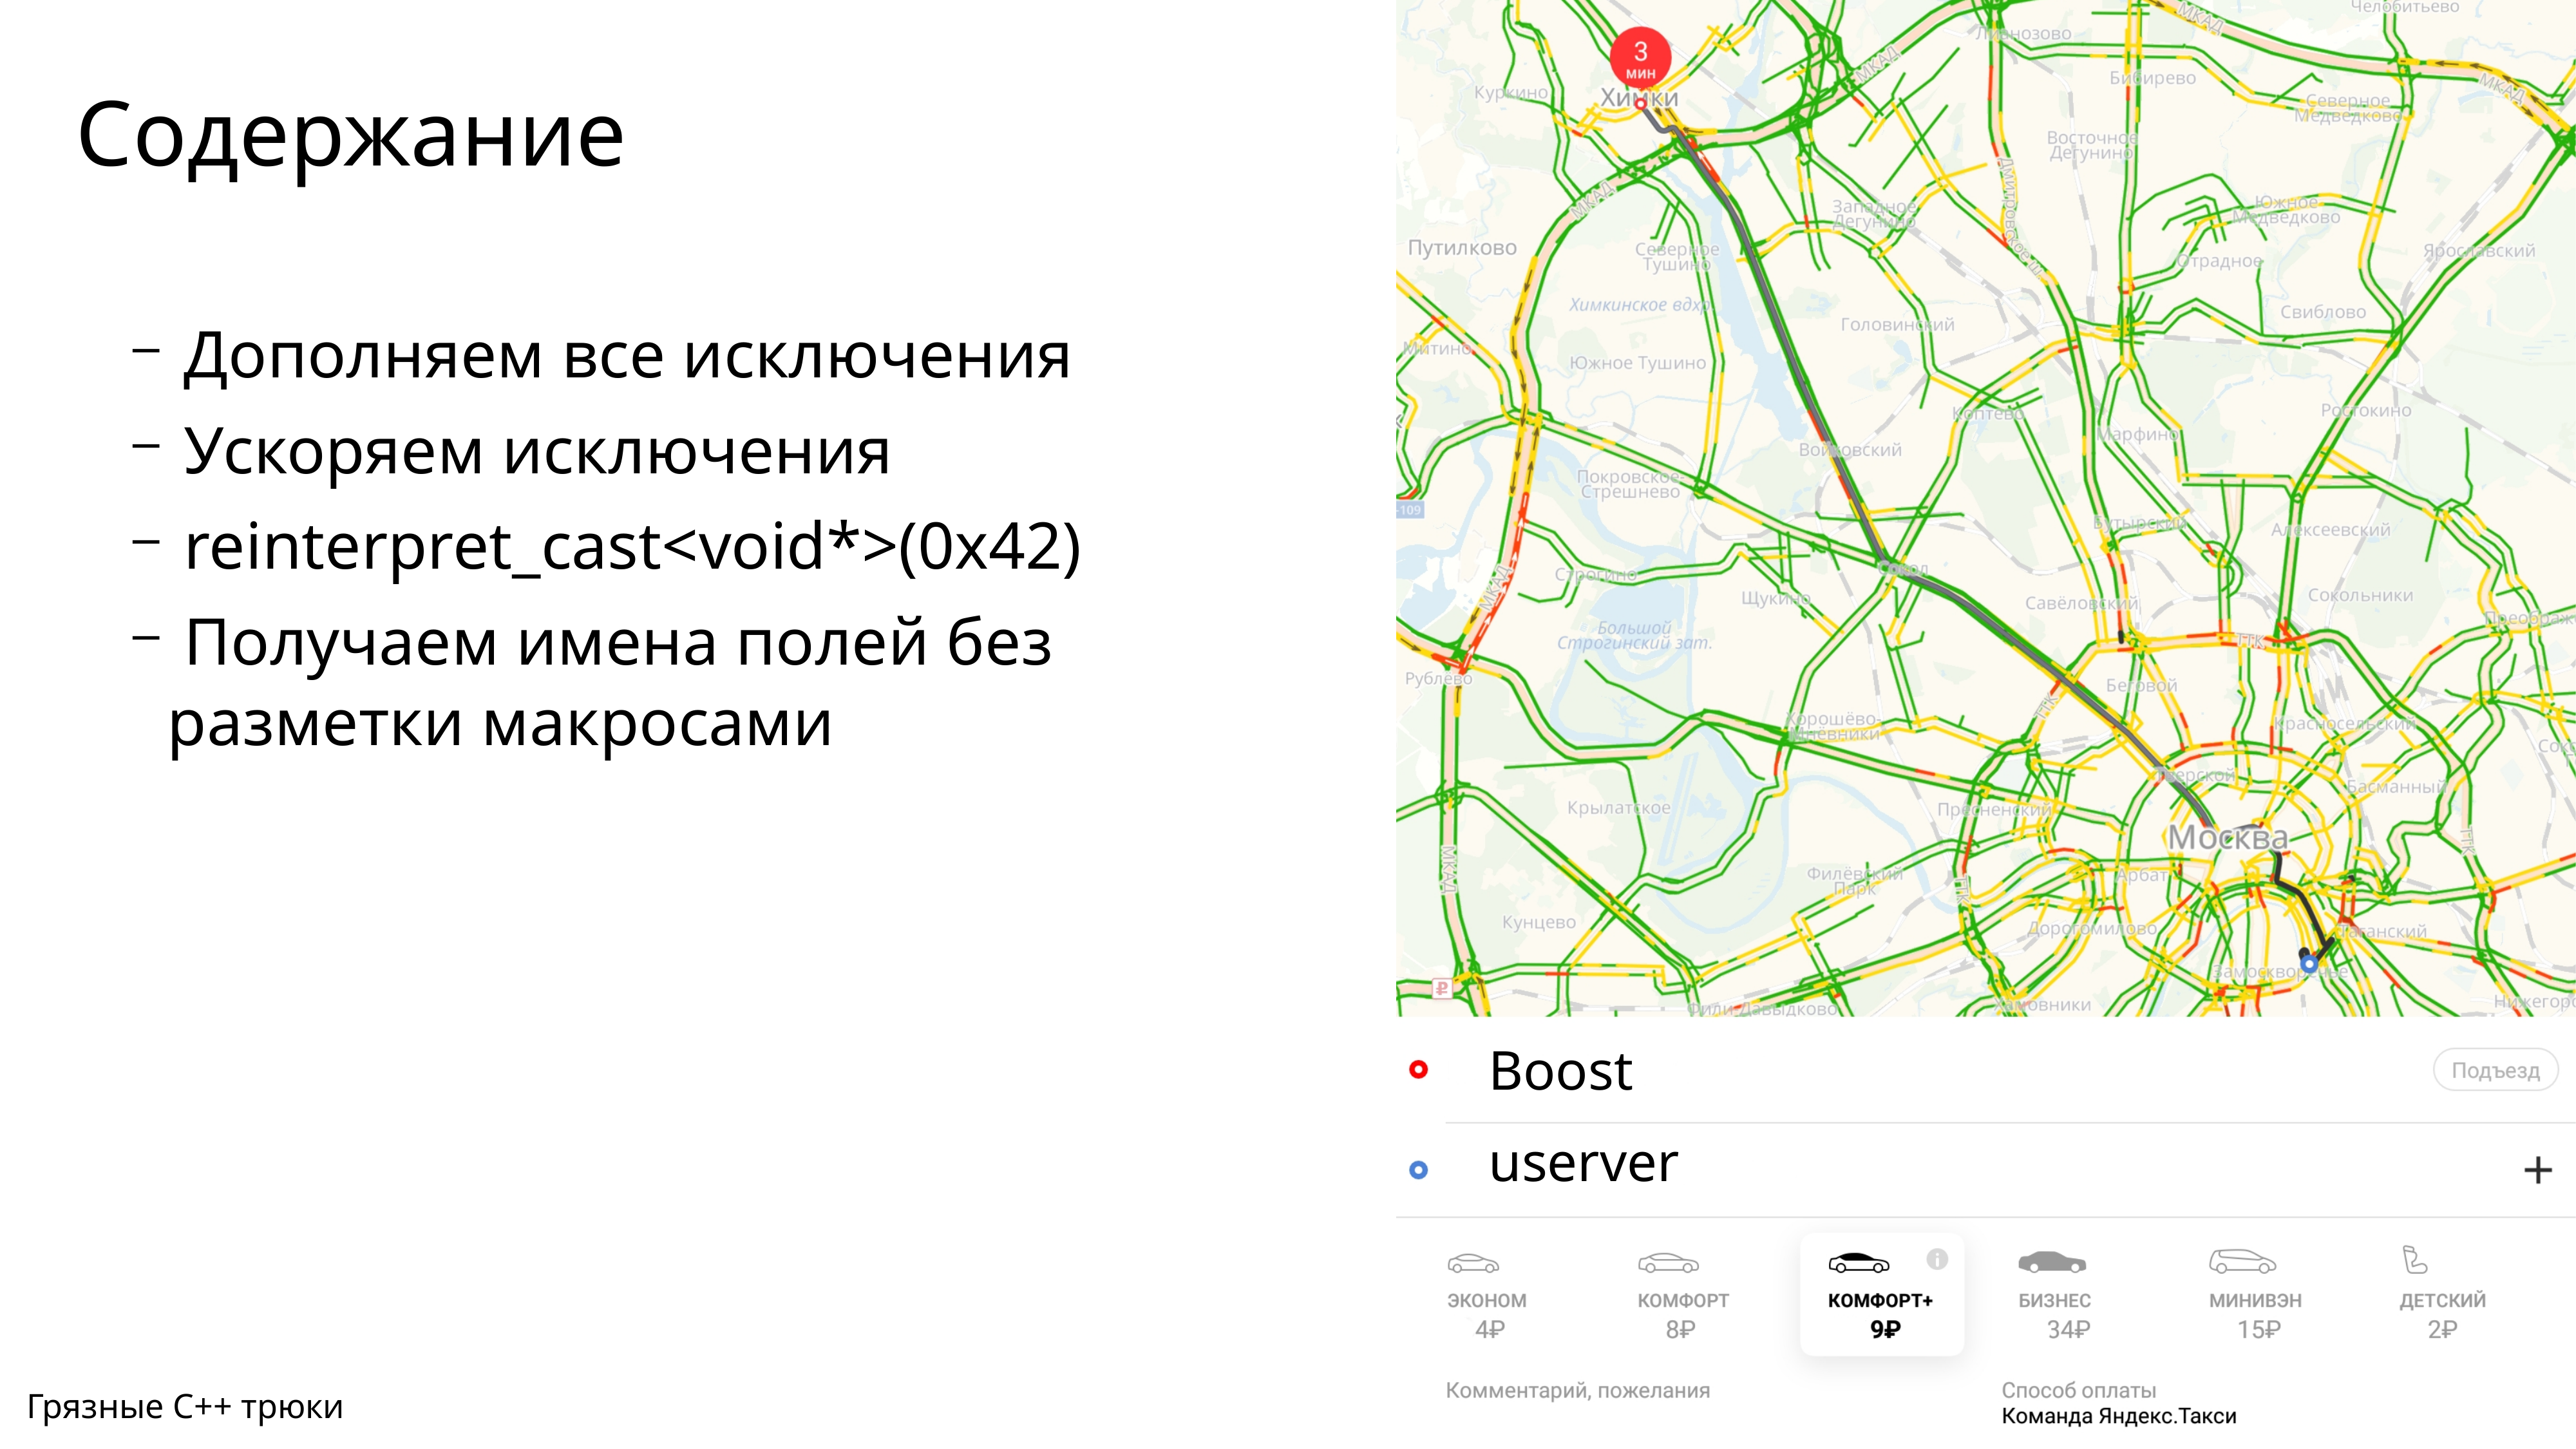

# Содержание
 Дополняем все исключения
 Ускоряем исключения
 reinterpret_cast<void*>(0x42)
 Получаем имена полей без разметки макросами
Boost
userver
Грязные C++ трюки